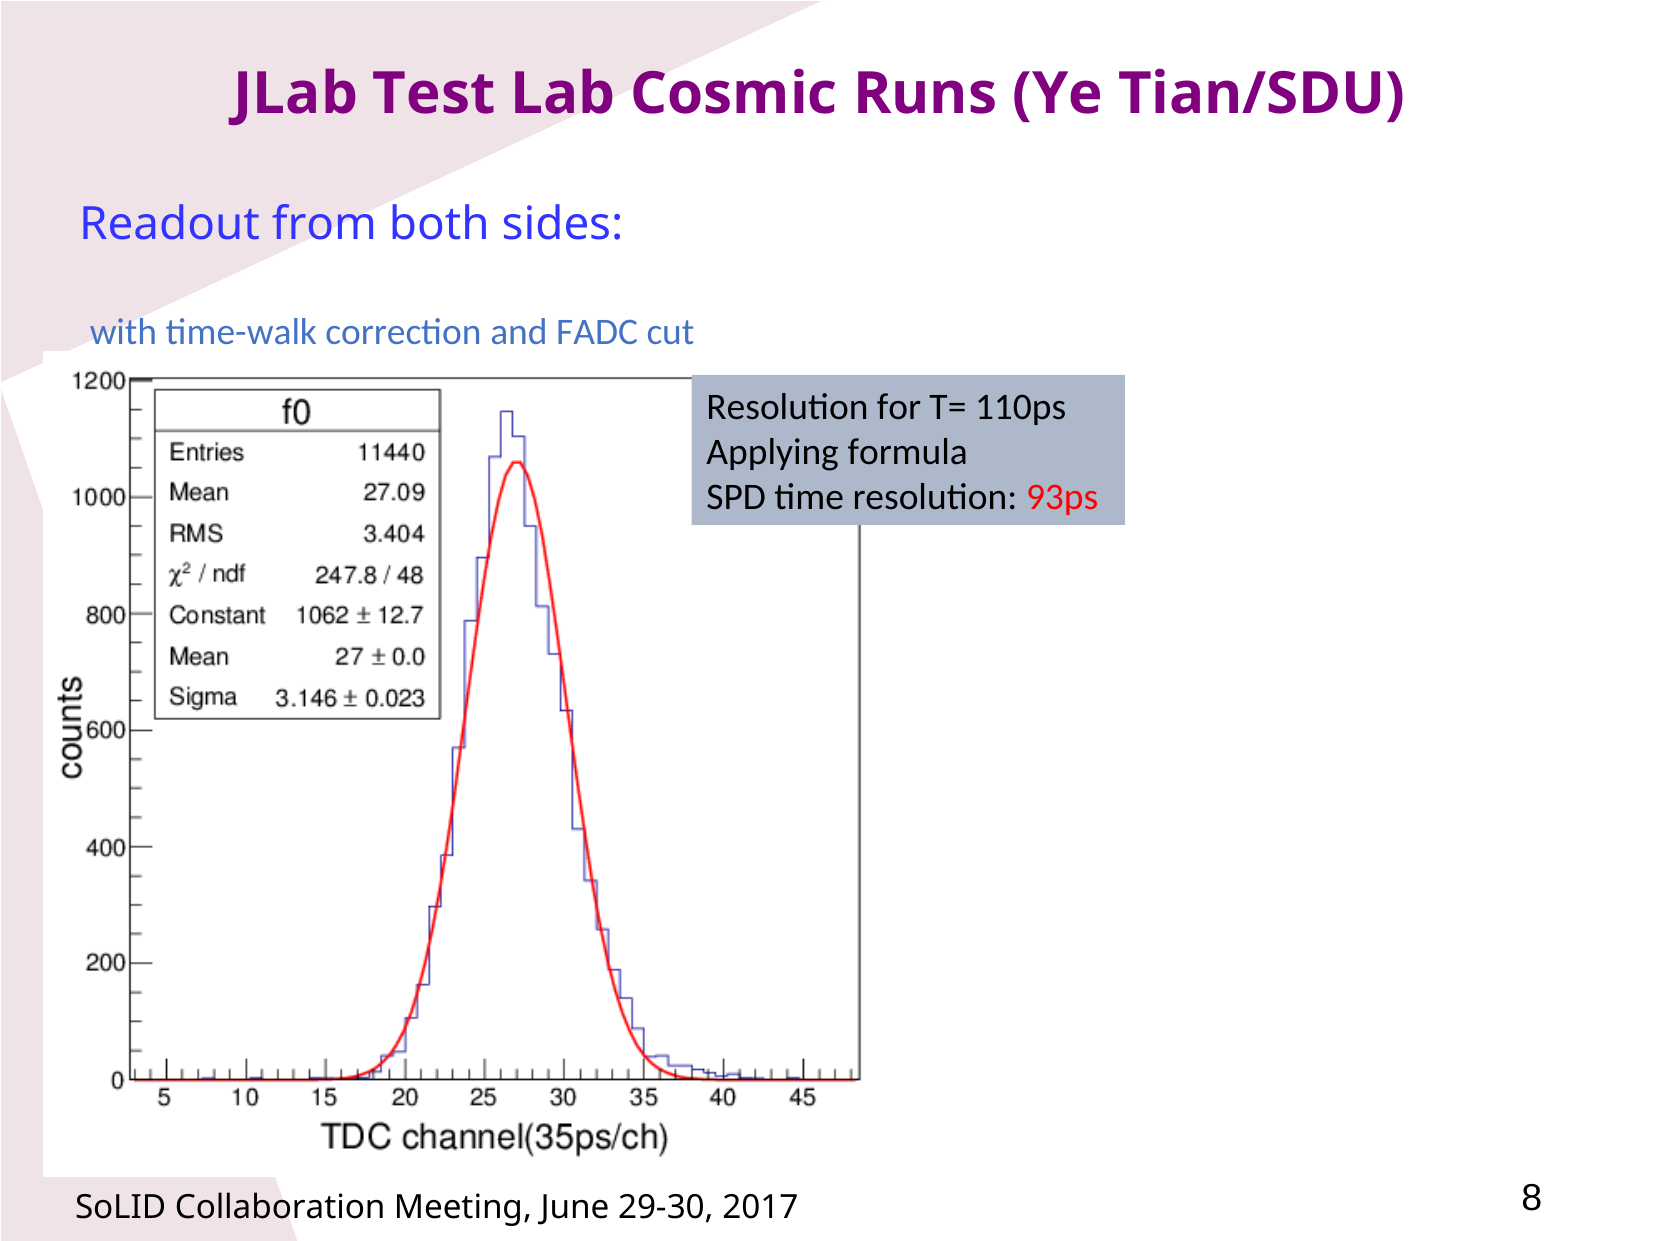

# JLab Test Lab Cosmic Runs (Ye Tian/SDU)
Readout from both sides:
with time-walk correction and FADC cut
Resolution for T= 110ps Applying formula
SPD time resolution: 93ps
8